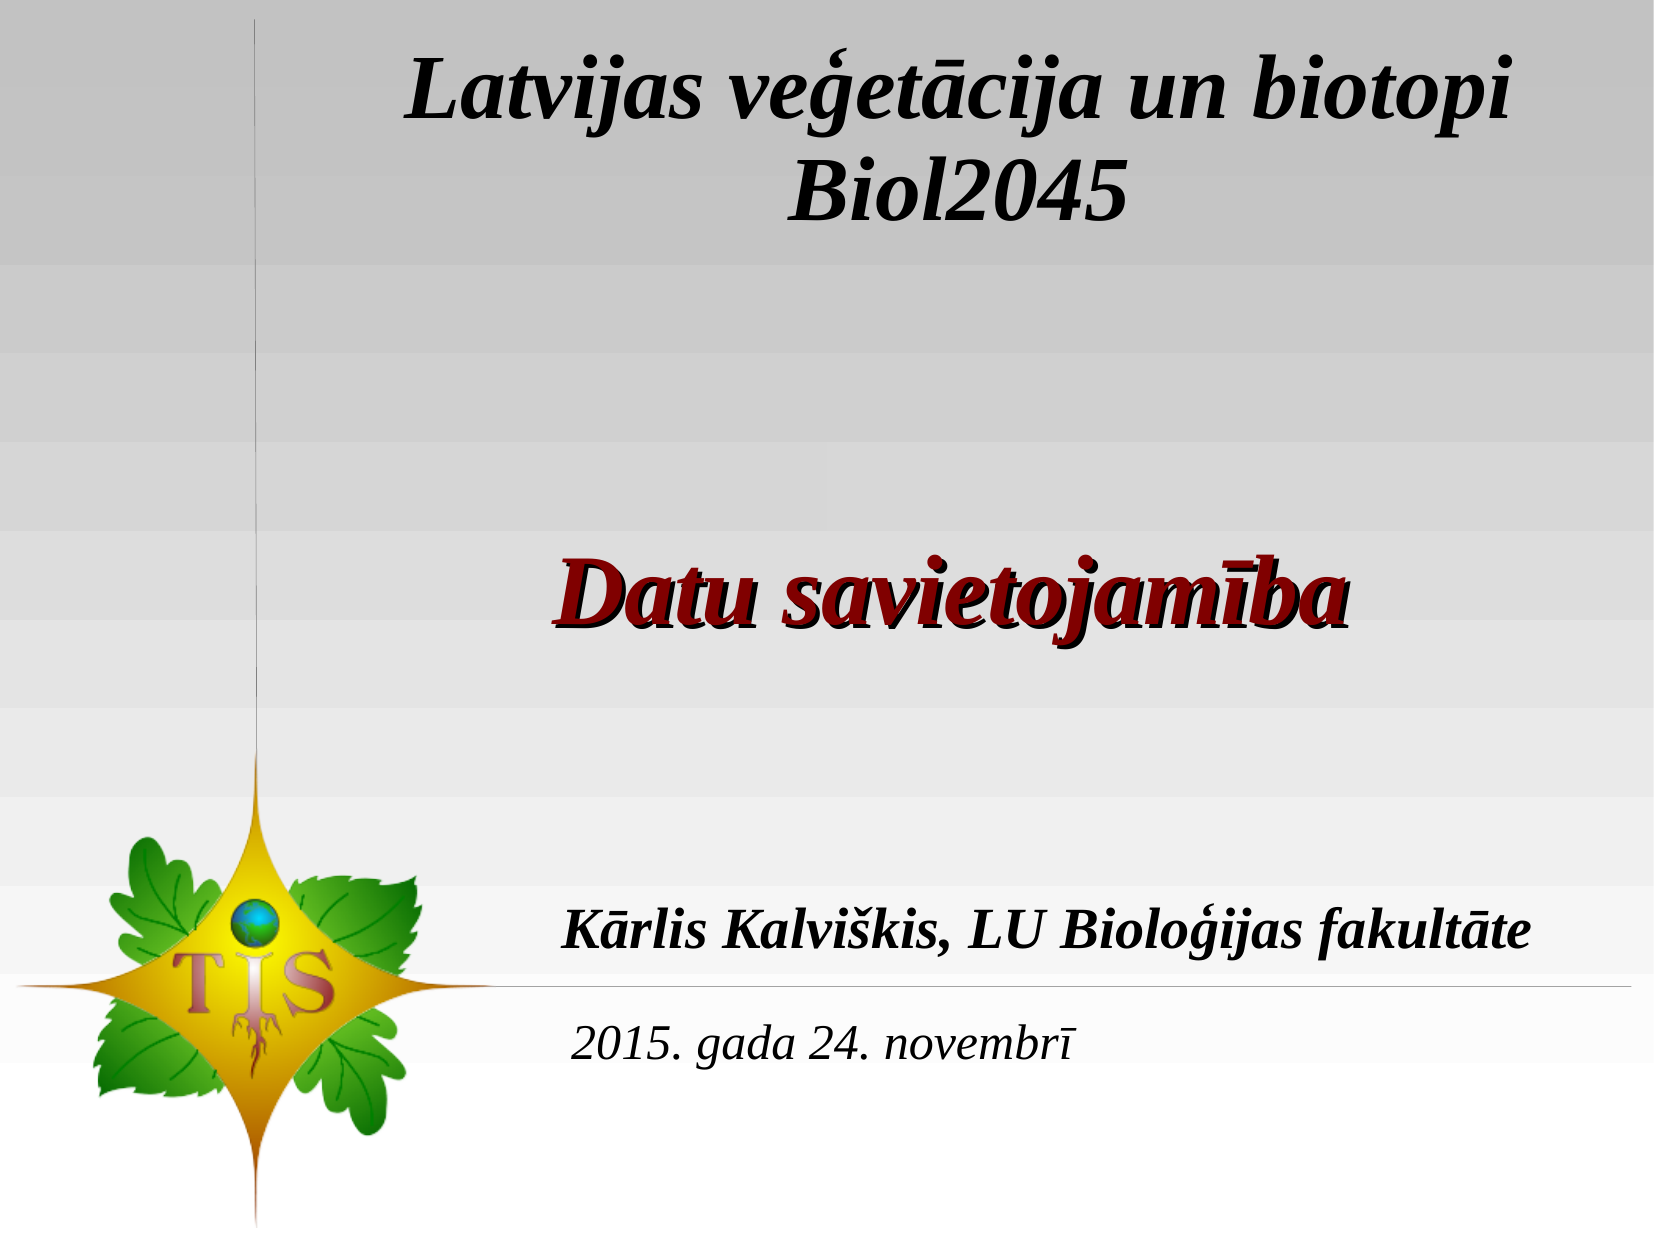

# Datu savietojamība
2015. gada 24. novembrī